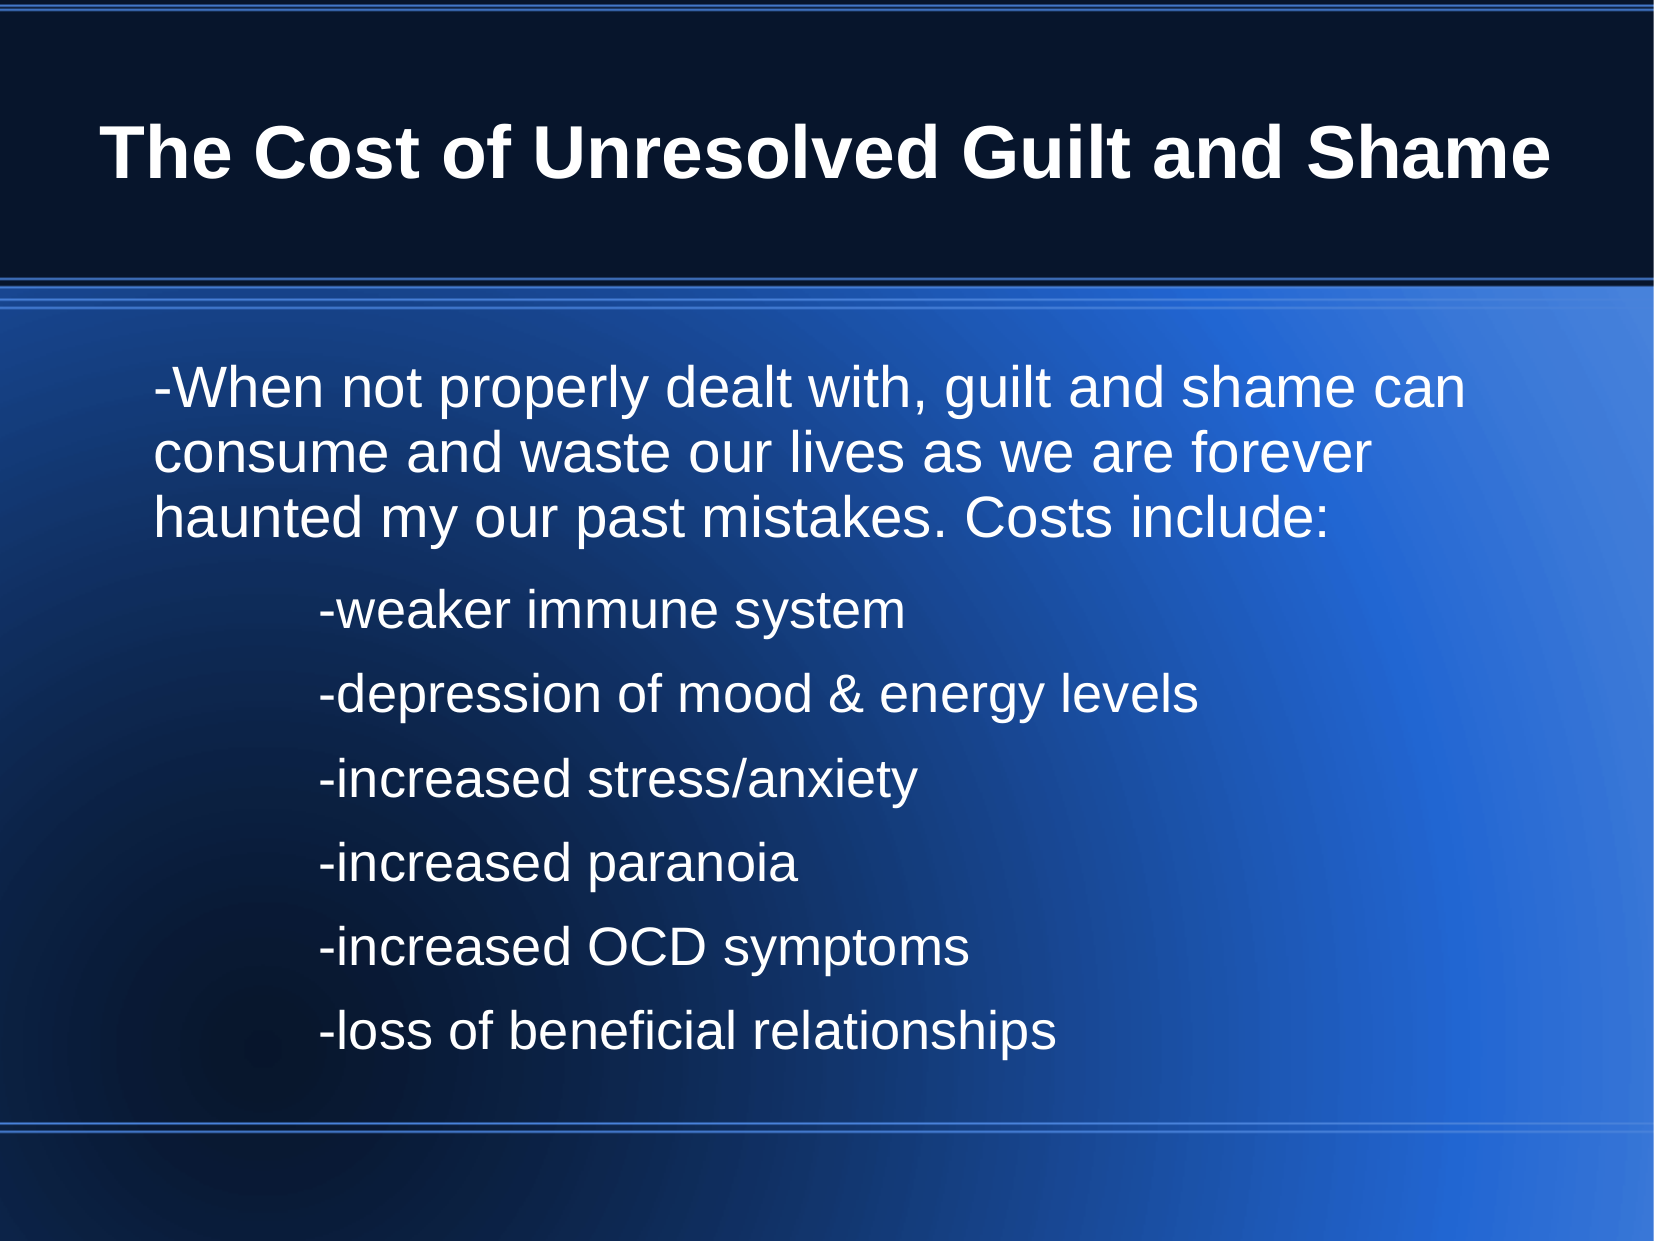

# The Cost of Unresolved Guilt and Shame
-When not properly dealt with, guilt and shame can consume and waste our lives as we are forever haunted my our past mistakes. Costs include:
-weaker immune system
-depression of mood & energy levels
-increased stress/anxiety
-increased paranoia
-increased OCD symptoms
-loss of beneficial relationships